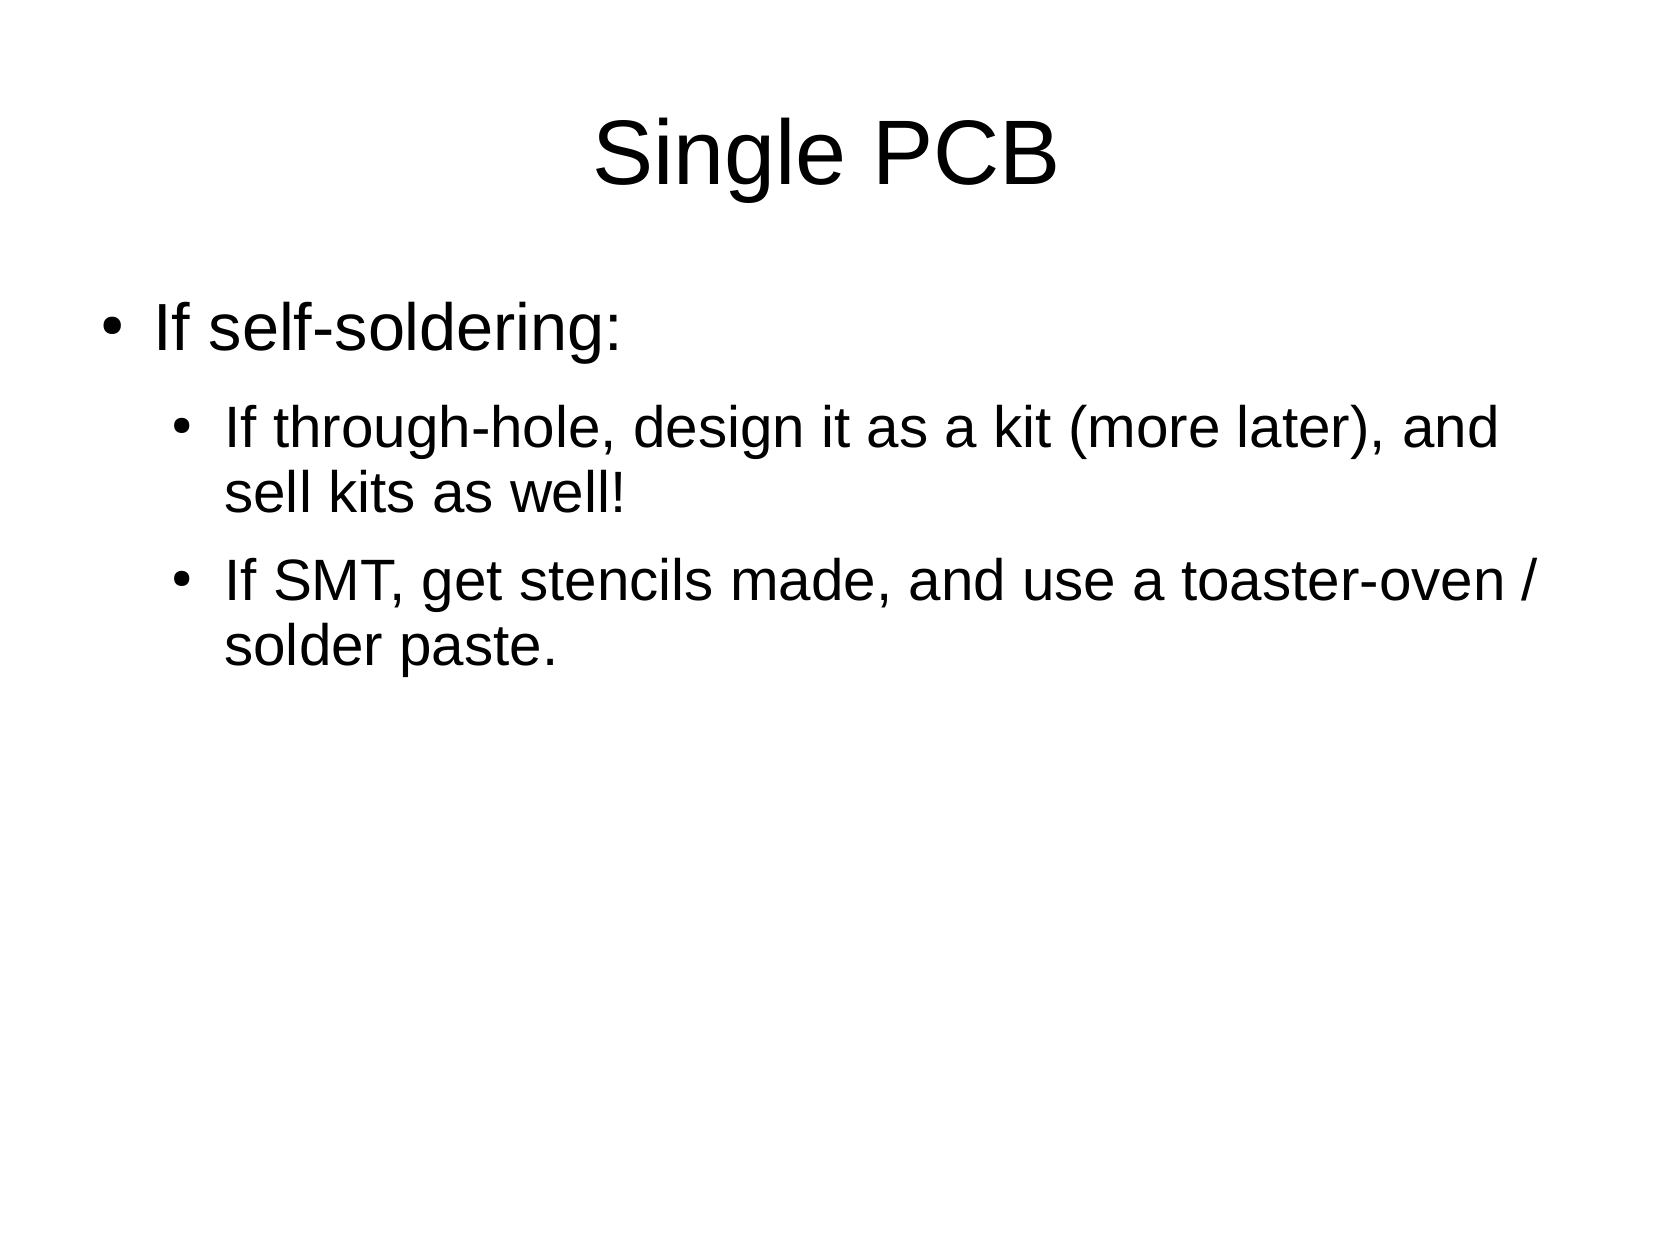

# Single PCB
If self-soldering:
If through-hole, design it as a kit (more later), and sell kits as well!
If SMT, get stencils made, and use a toaster-oven / solder paste.